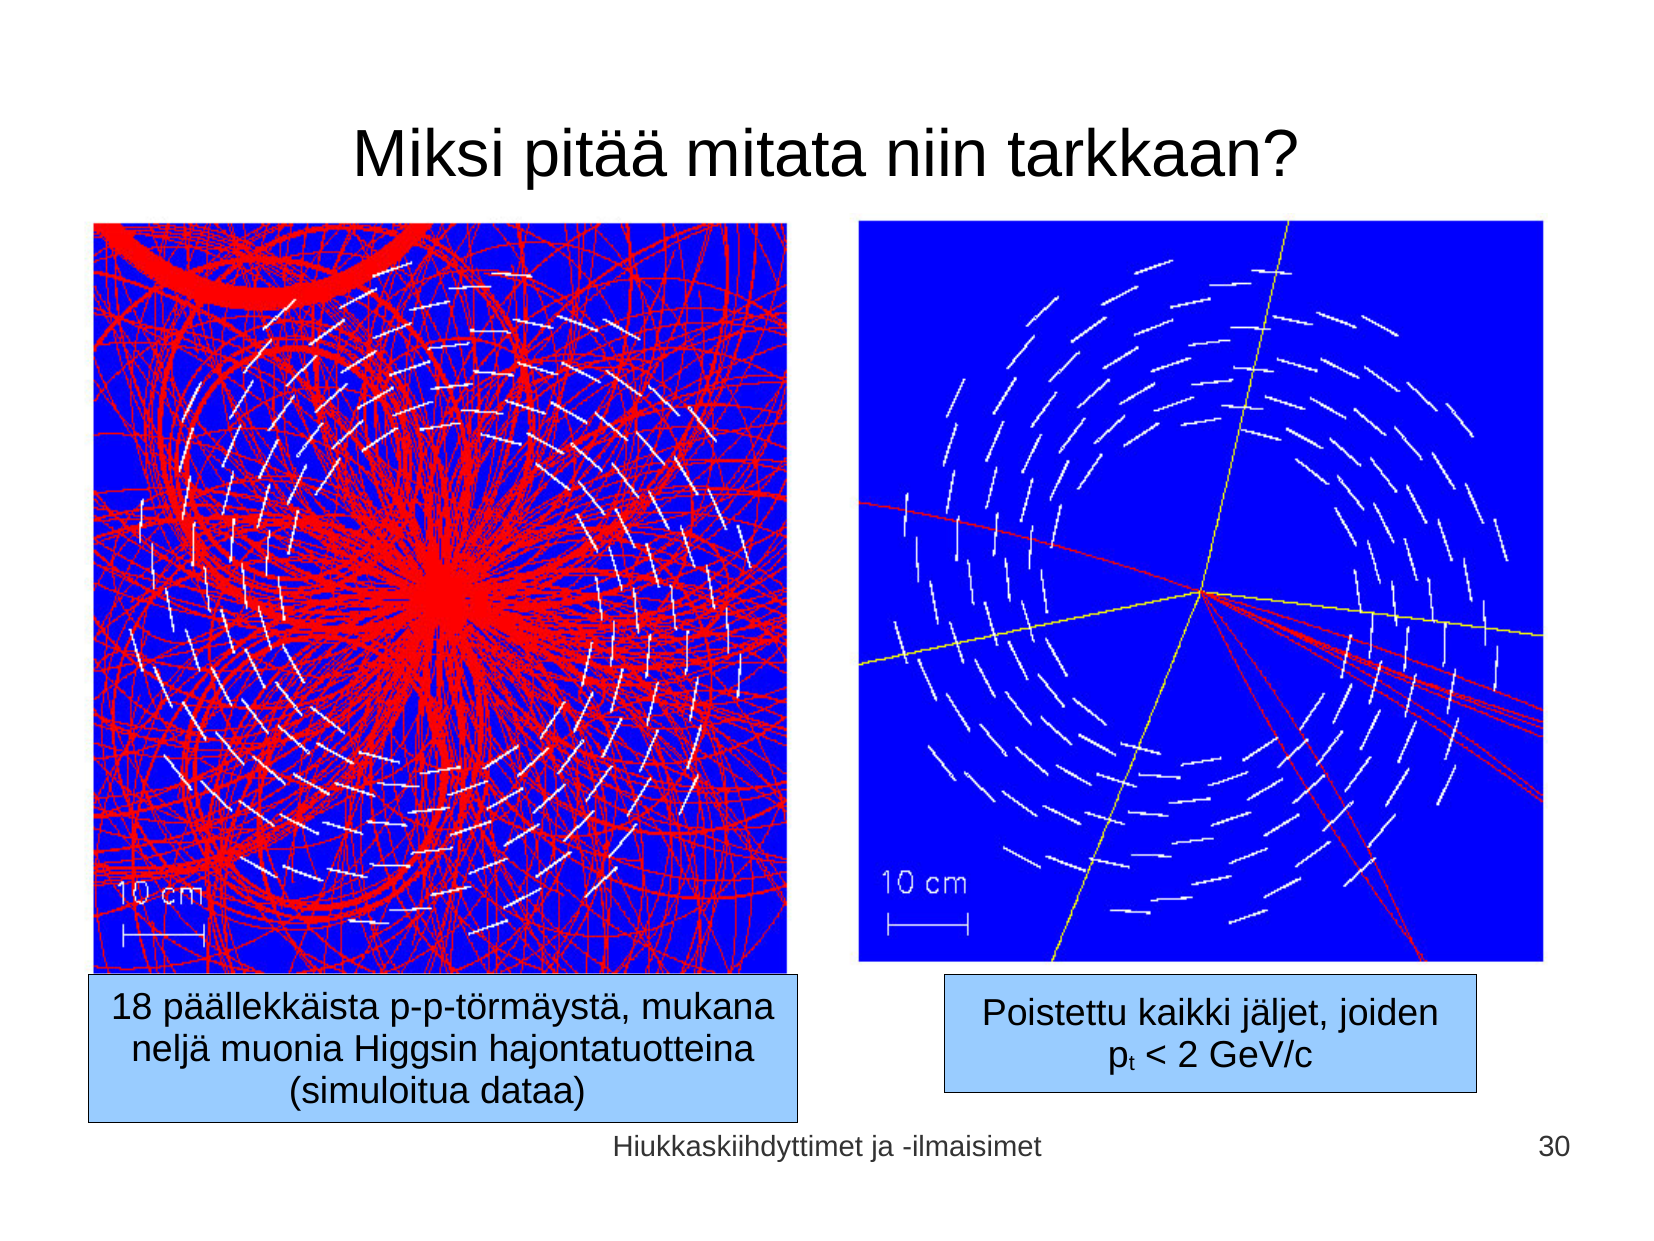

# Miksi pitää mitata niin tarkkaan?
18 päällekkäista p-p-törmäystä, mukana
neljä muonia Higgsin hajontatuotteina
(simuloitua dataa)
Poistettu kaikki jäljet, joiden
pt < 2 GeV/c
Hiukkaskiihdyttimet ja -ilmaisimet
30